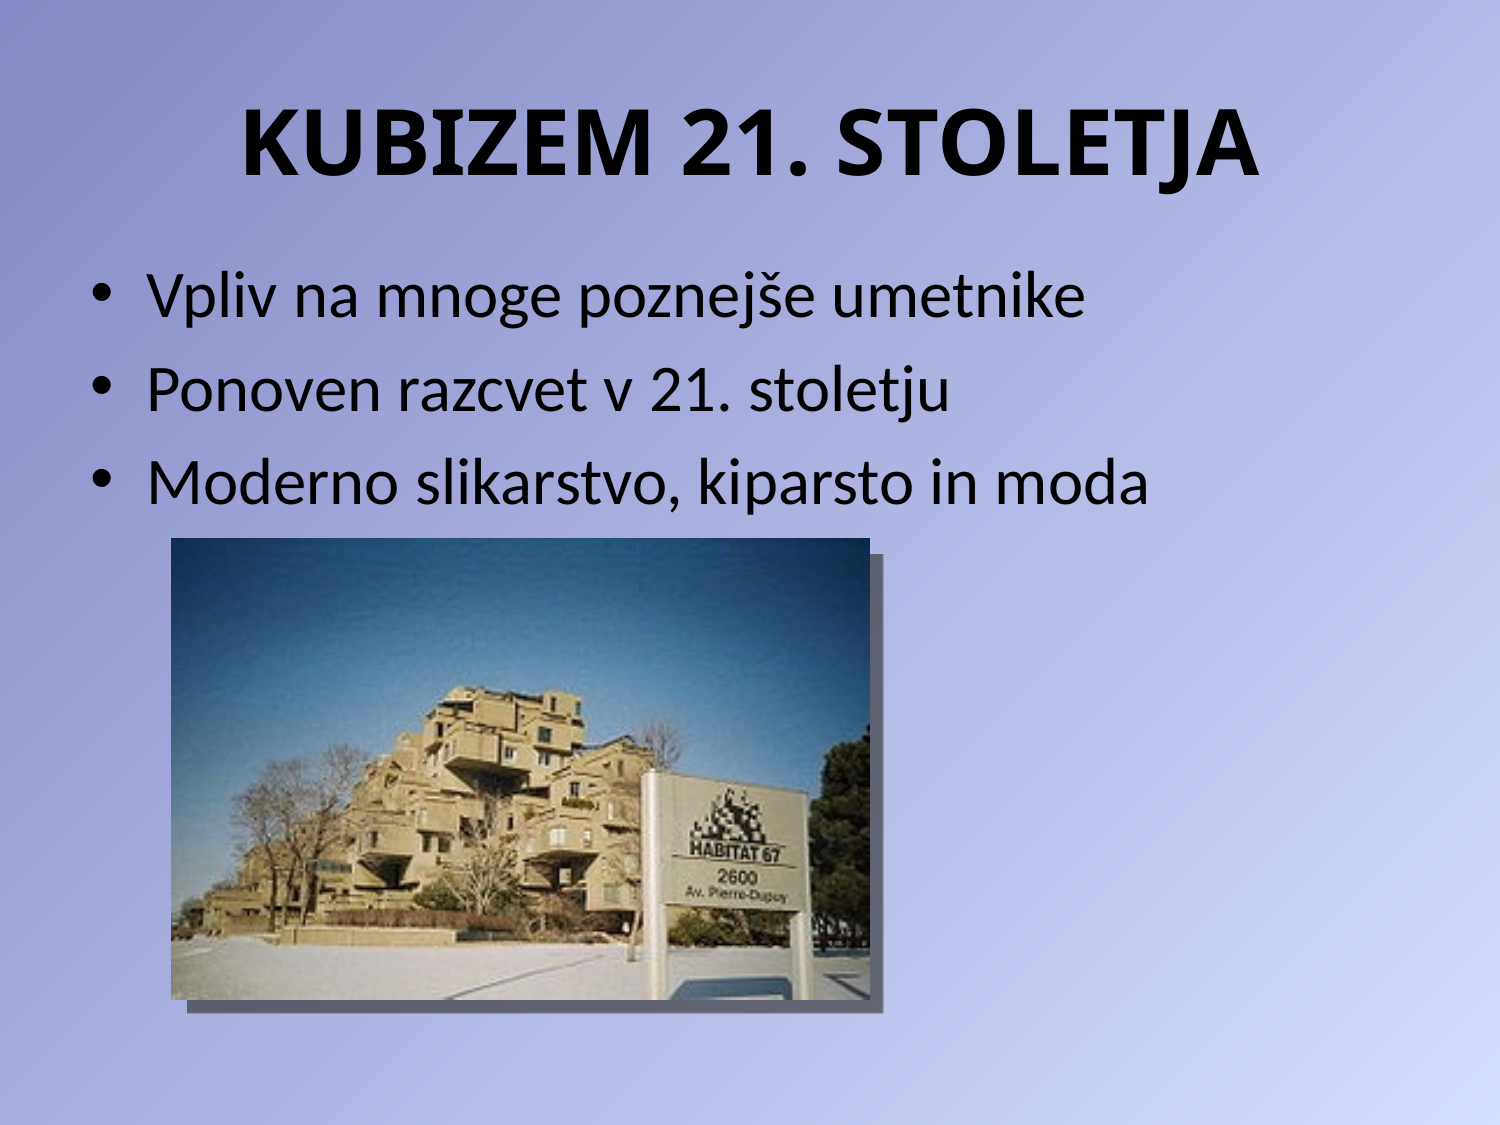

# KUBIZEM 21. STOLETJA
Vpliv na mnoge poznejše umetnike
Ponoven razcvet v 21. stoletju
Moderno slikarstvo, kiparsto in moda